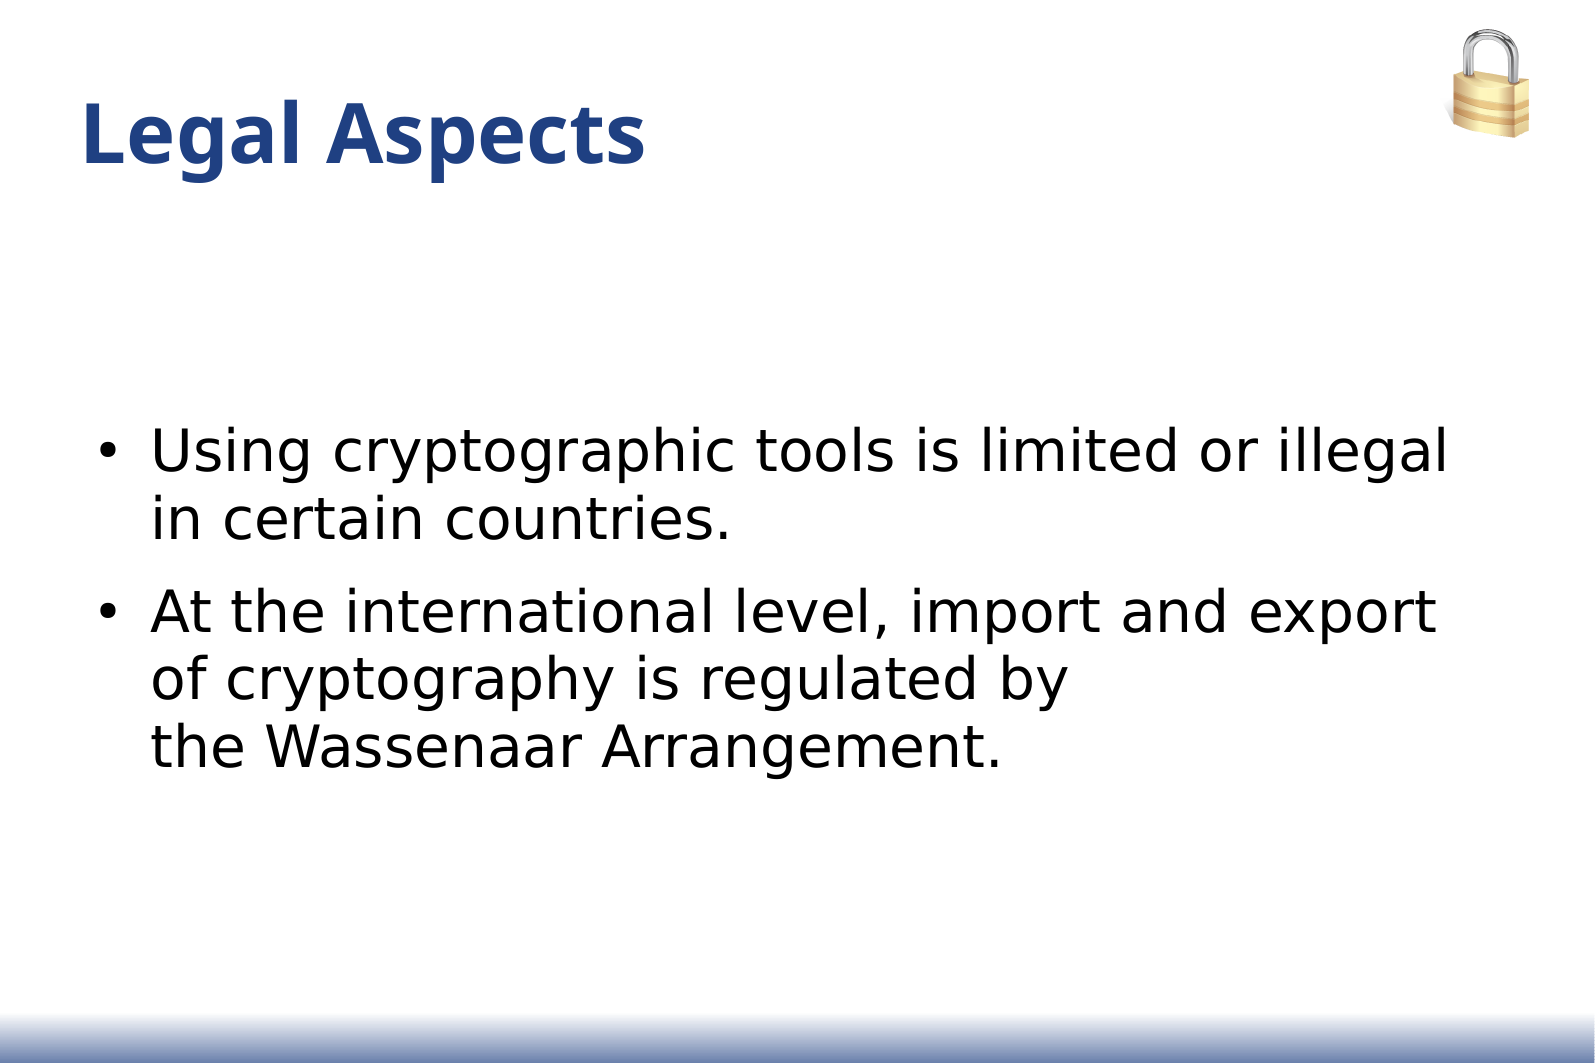

# Legal Aspects
Using cryptographic tools is limited or illegal in certain countries.
At the international level, import and export
of cryptography is regulated by
the Wassenaar Arrangement.